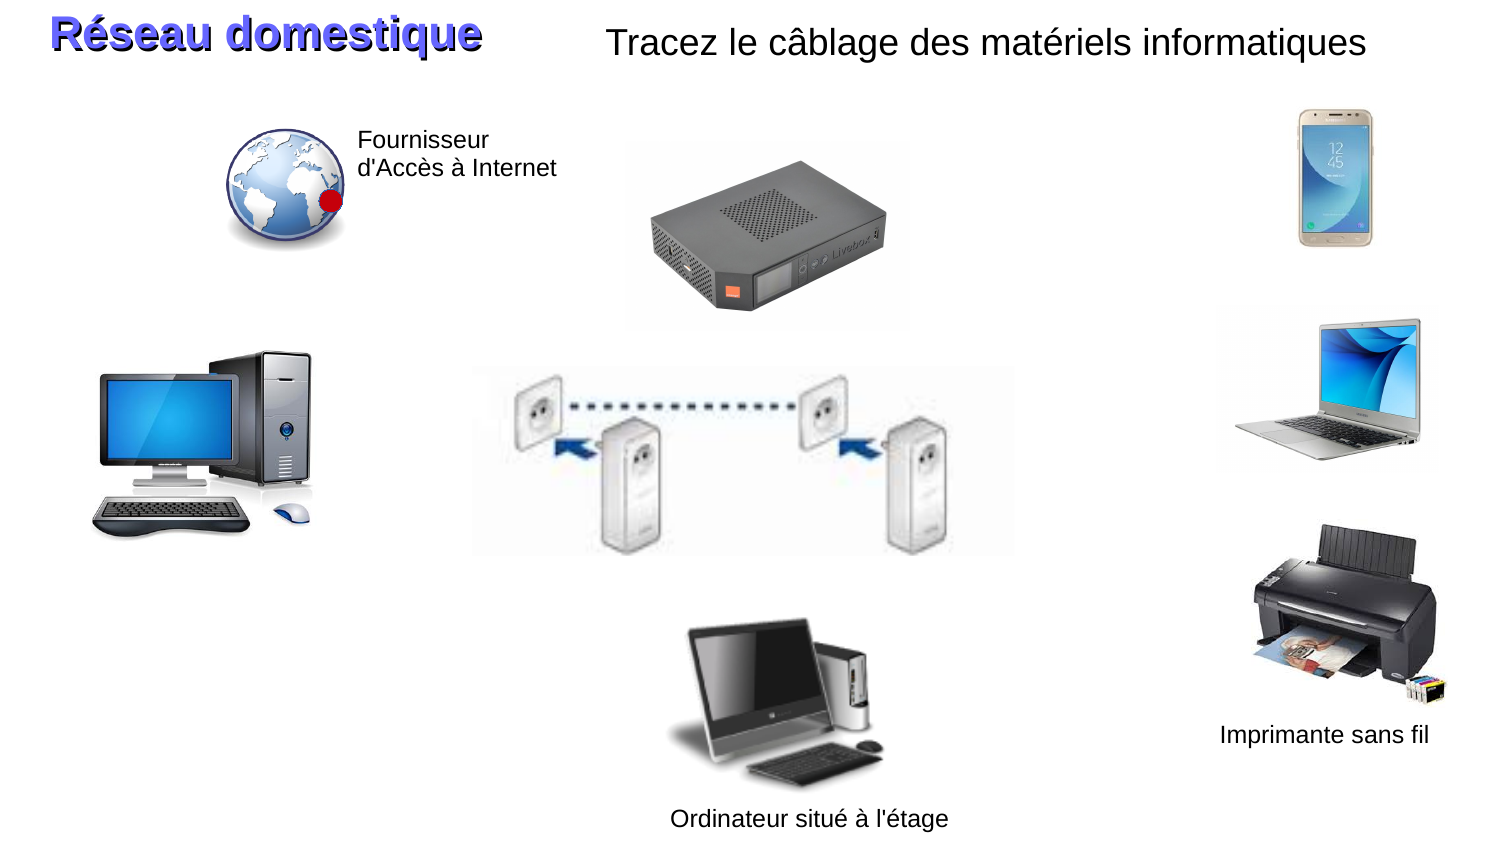

Réseau domestique
Tracez le câblage des matériels informatiques
Fournisseur d'Accès à Internet
Imprimante sans fil
Ordinateur situé à l'étage